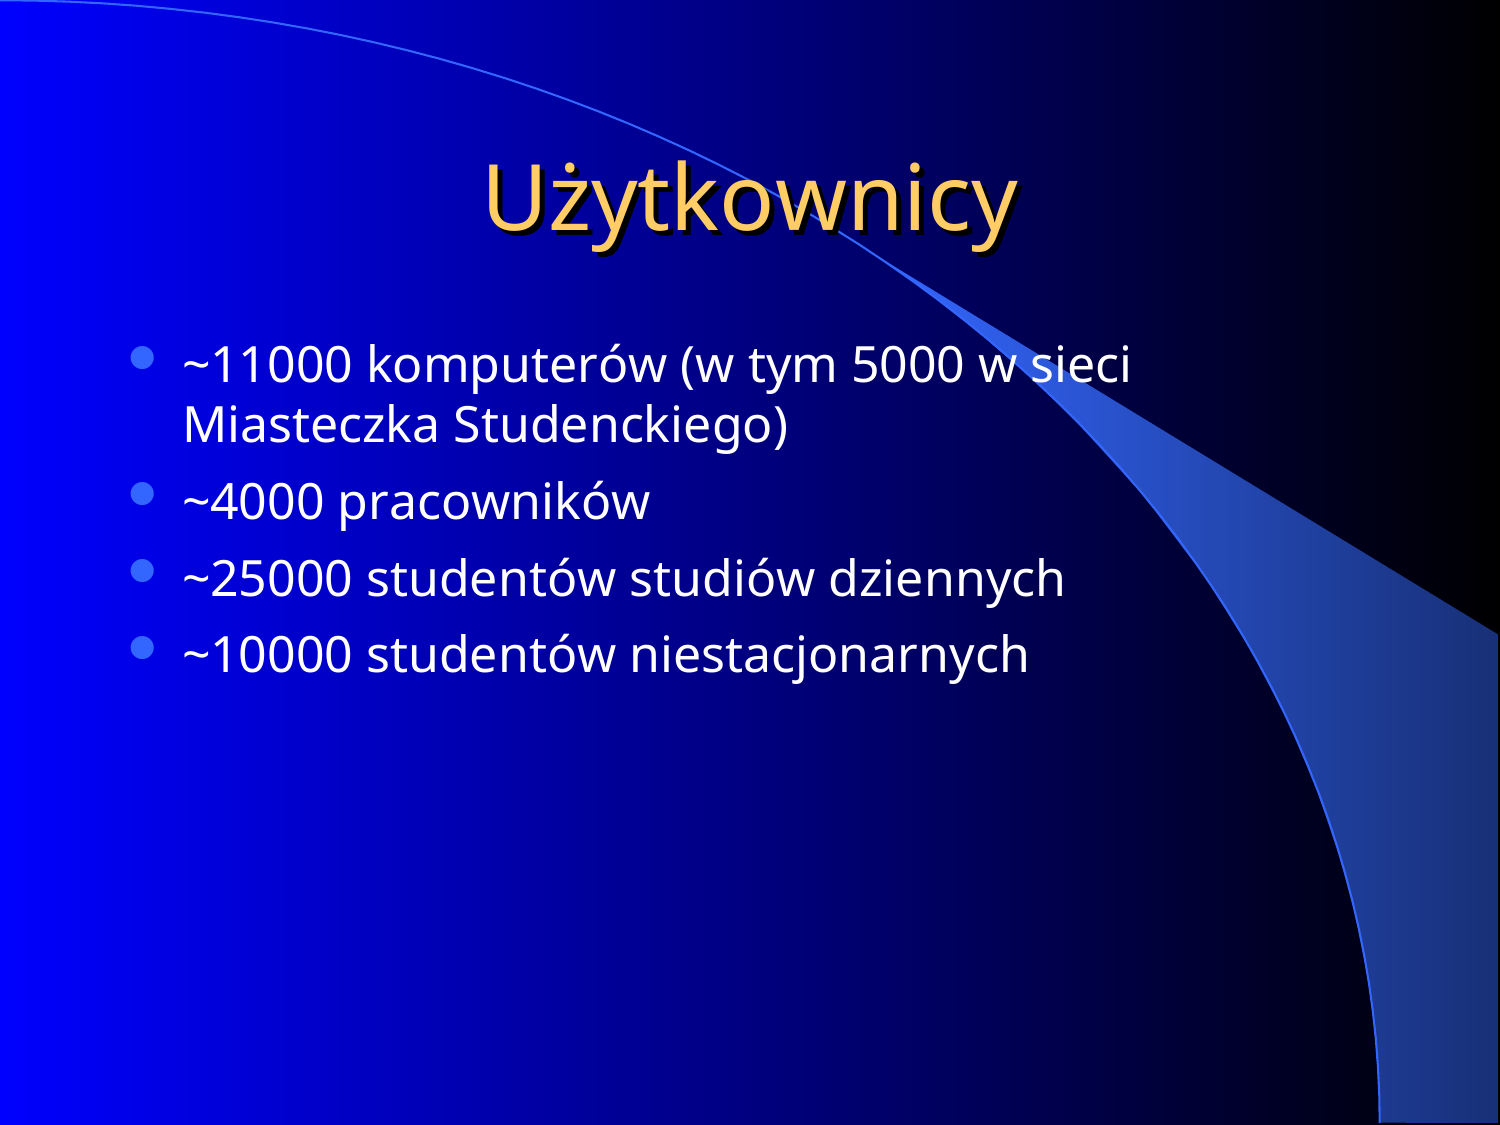

# Użytkownicy
~11000 komputerów (w tym 5000 w sieci Miasteczka Studenckiego)
~4000 pracowników
~25000 studentów studiów dziennych
~10000 studentów niestacjonarnych